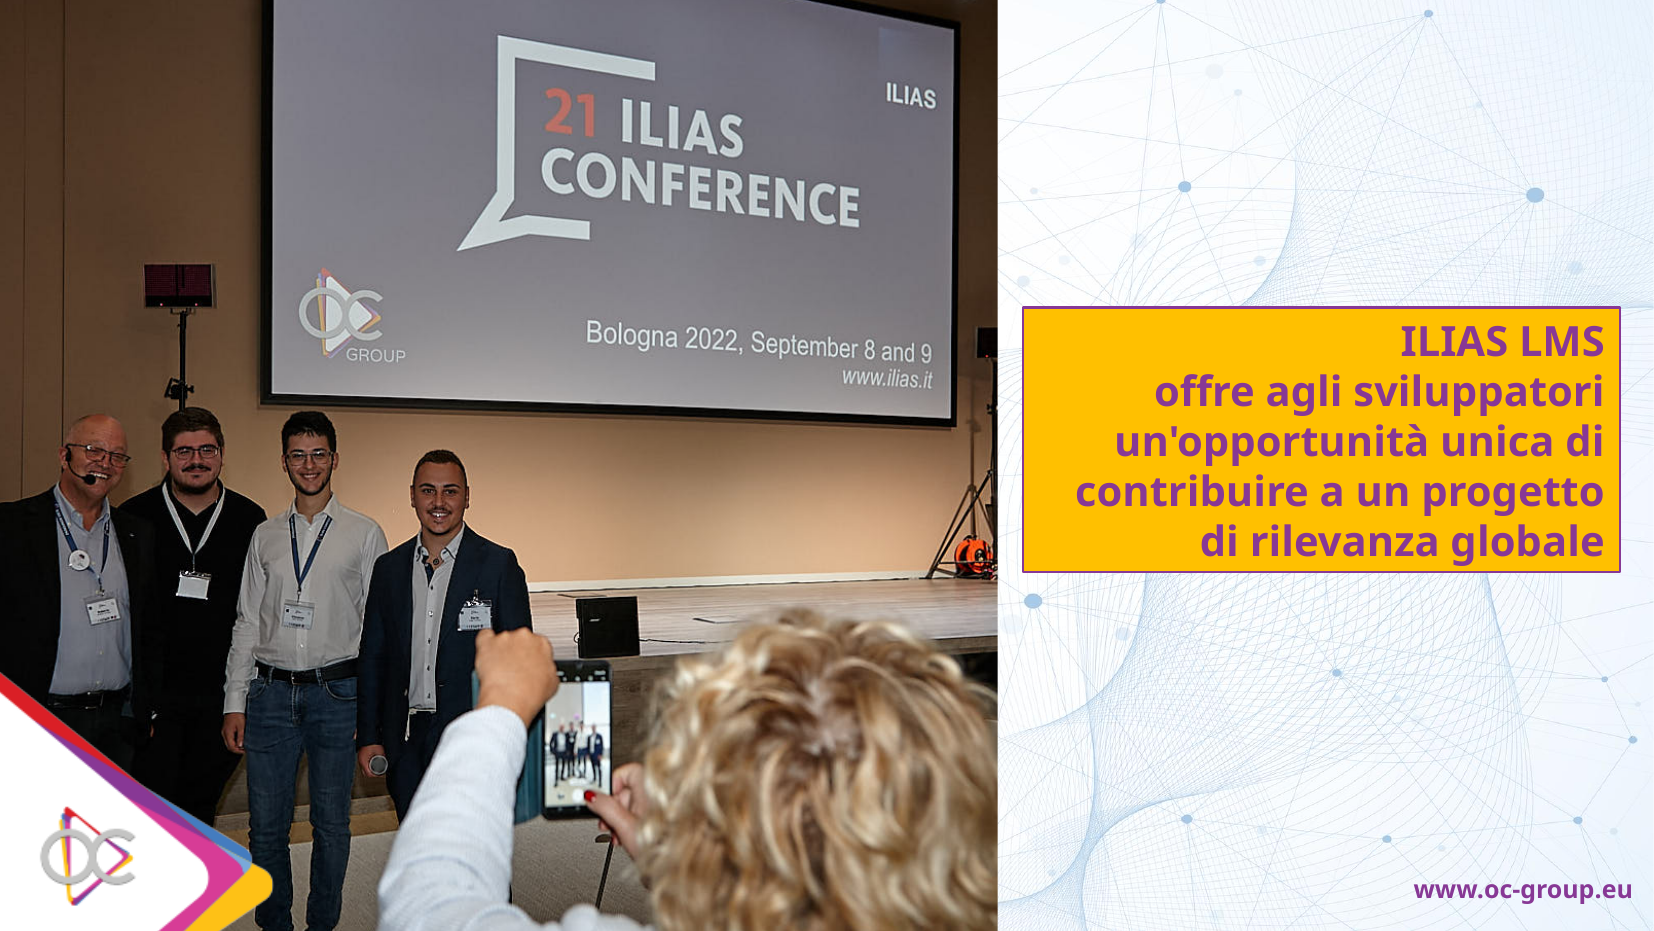

ILIAS LMS
offre agli sviluppatori un'opportunità unica di contribuire a un progetto di rilevanza globale
www.oc-group.eu